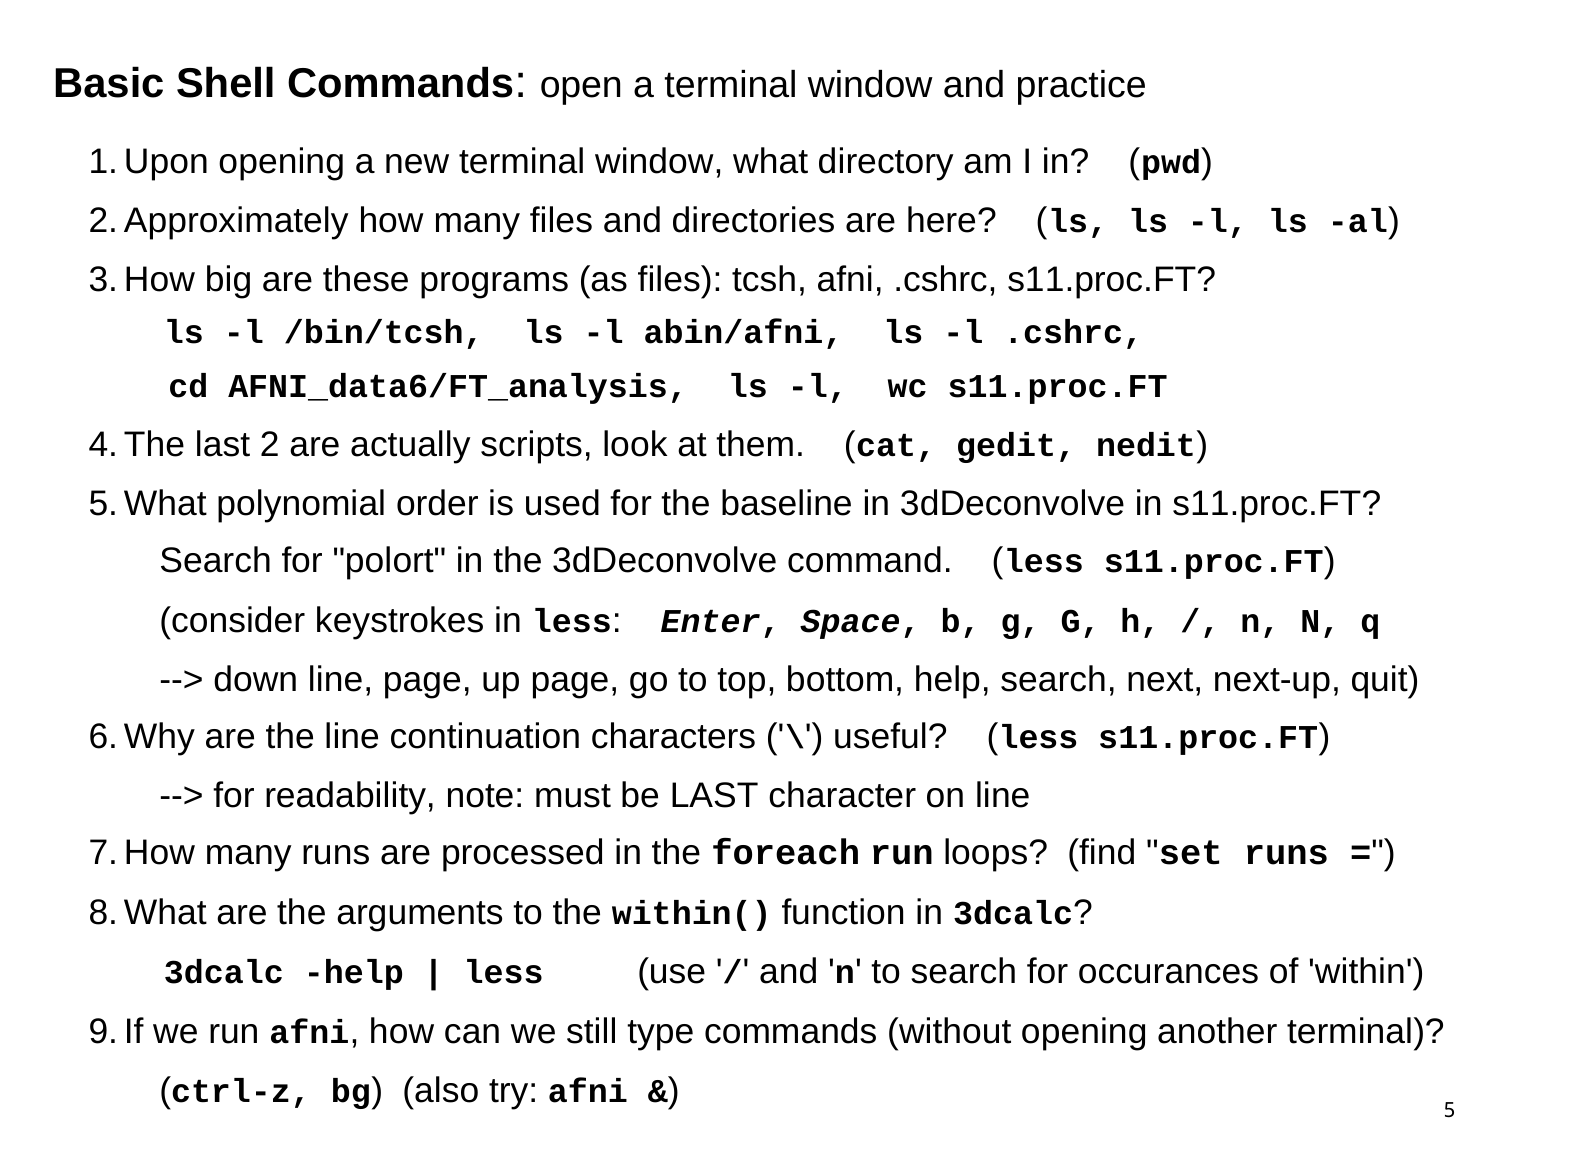

# Basic Shell Commands: open a terminal window and practice
Upon opening a new terminal window, what directory am I in? (pwd)
Approximately how many files and directories are here? (ls, ls -l, ls -al)
How big are these programs (as files): tcsh, afni, .cshrc, s11.proc.FT?
ls -l /bin/tcsh, ls -l abin/afni, ls -l .cshrc,
 cd AFNI_data6/FT_analysis, ls -l, wc s11.proc.FT
The last 2 are actually scripts, look at them. (cat, gedit, nedit)
What polynomial order is used for the baseline in 3dDeconvolve in s11.proc.FT?
Search for "polort" in the 3dDeconvolve command. (less s11.proc.FT)
(consider keystrokes in less: Enter, Space, b, g, G, h, /, n, N, q
--> down line, page, up page, go to top, bottom, help, search, next, next-up, quit)
Why are the line continuation characters ('\') useful? (less s11.proc.FT)
--> for readability, note: must be LAST character on line
How many runs are processed in the foreach run loops? (find "set runs =")
What are the arguments to the within() function in 3dcalc?
3dcalc -help | less	(use '/' and 'n' to search for occurances of 'within')
If we run afni, how can we still type commands (without opening another terminal)?
(ctrl-z, bg) (also try: afni &)